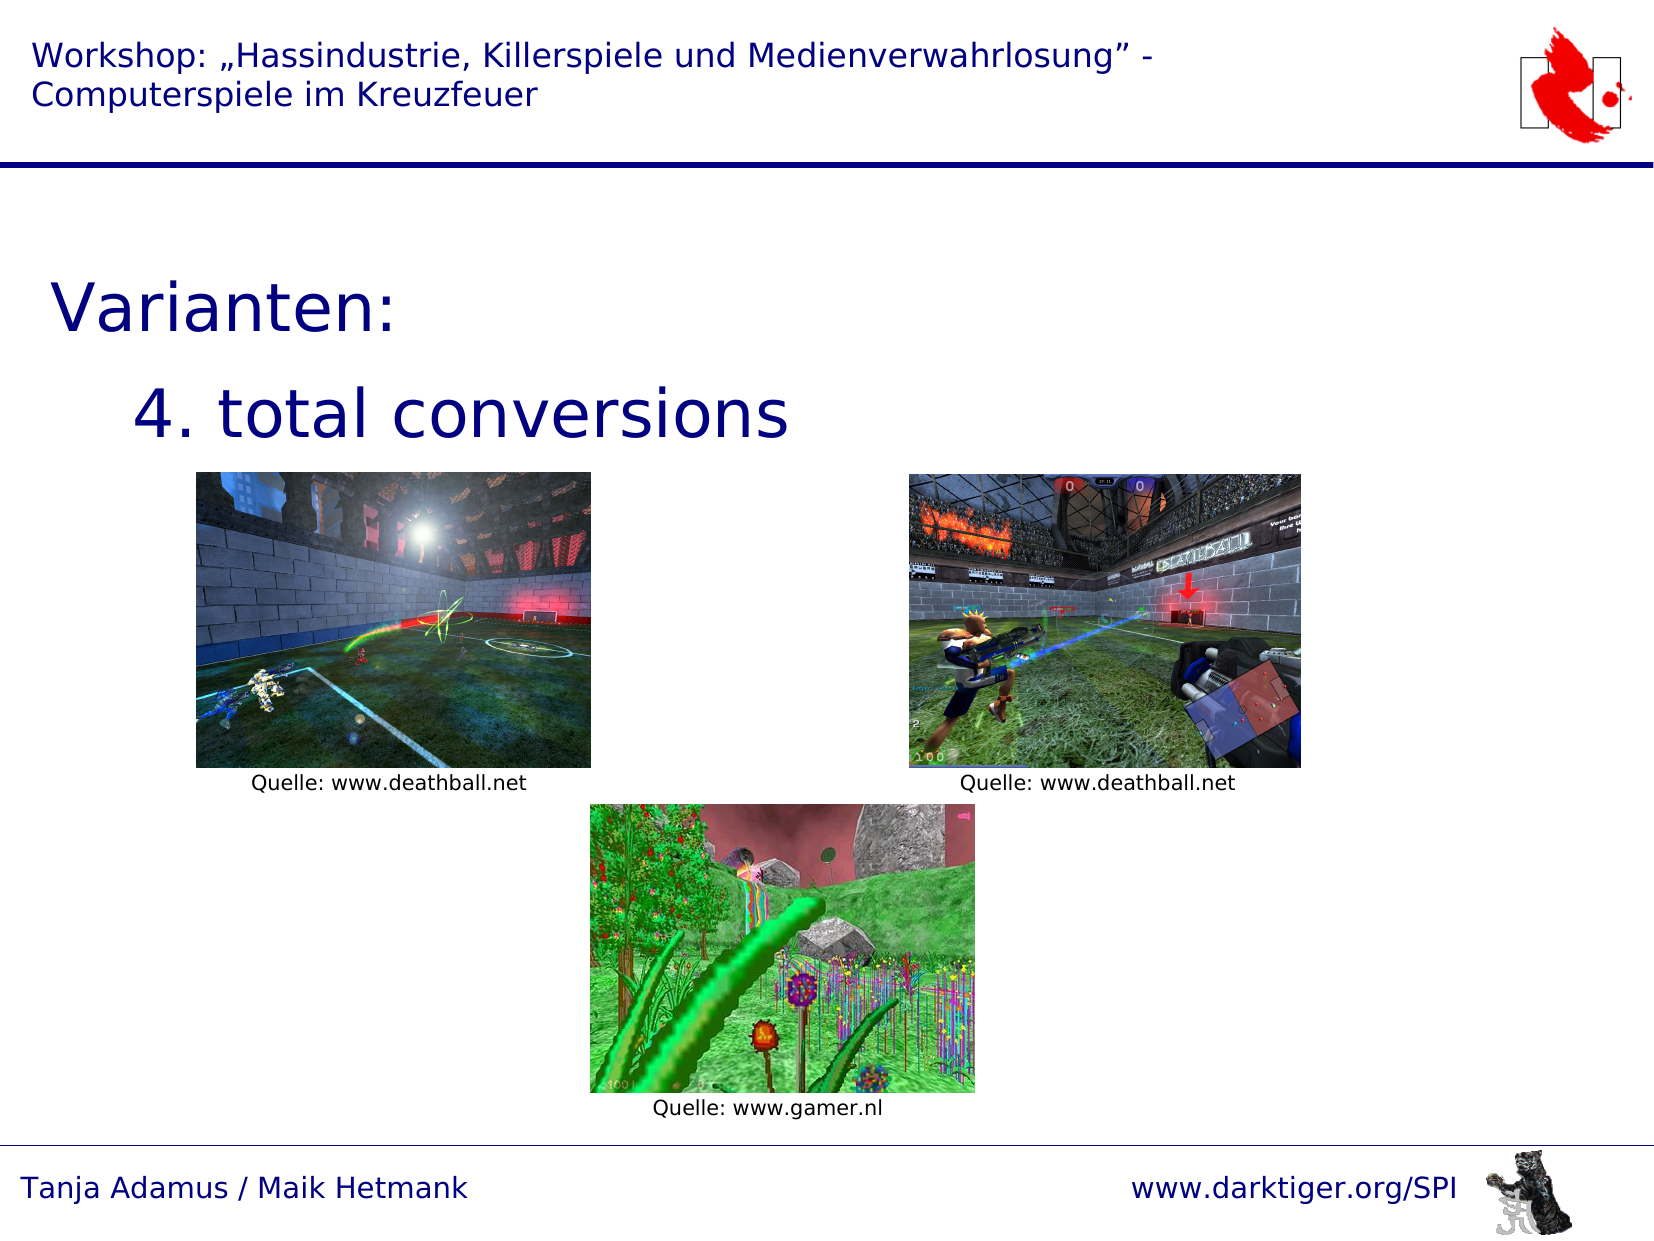

Workshop: „Hassindustrie, Killerspiele und Medienverwahrlosung” - Computerspiele im Kreuzfeuer
Varianten:
4. total conversions
Quelle: www.deathball.net
Quelle: www.deathball.net
Quelle: www.gamer.nl